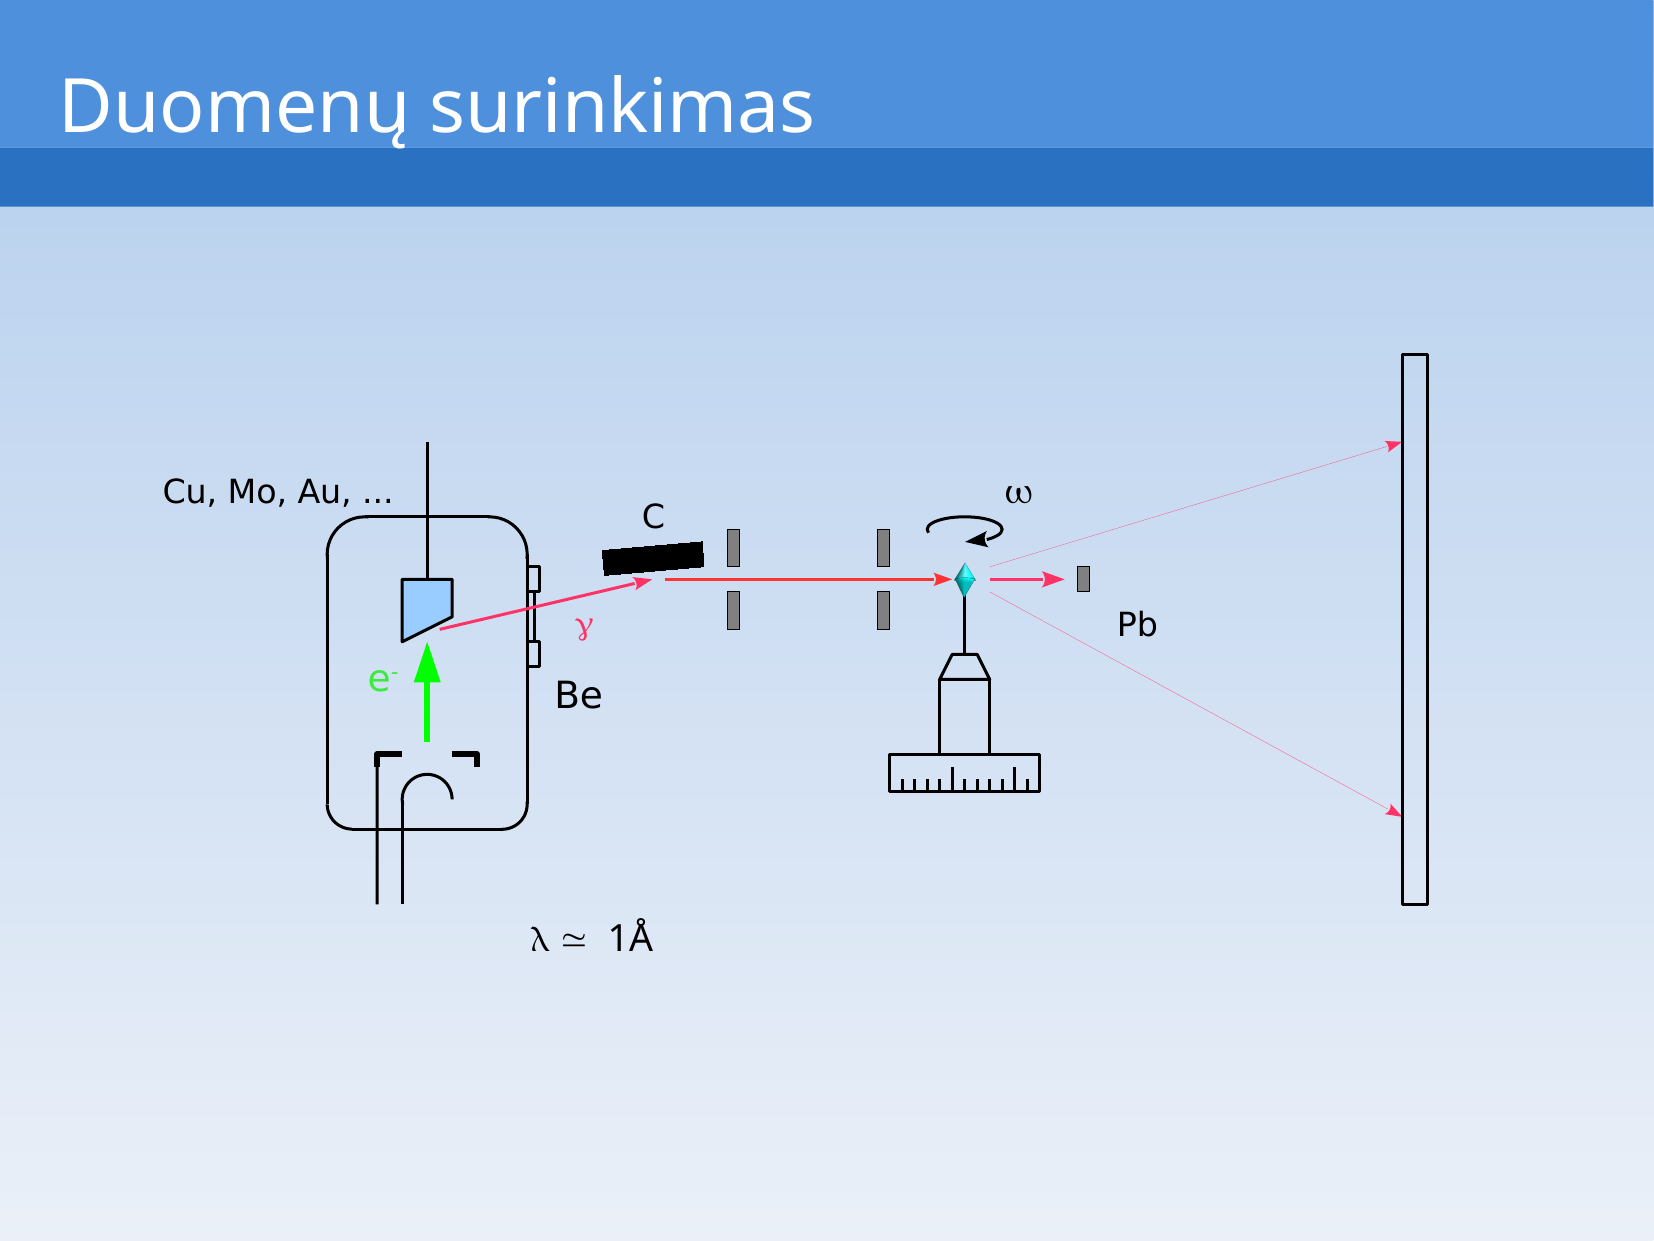

# Duomenų surinkimas
Cu, Mo, Au, ...

C
Pb

e-
Be
 ≃ 1Å